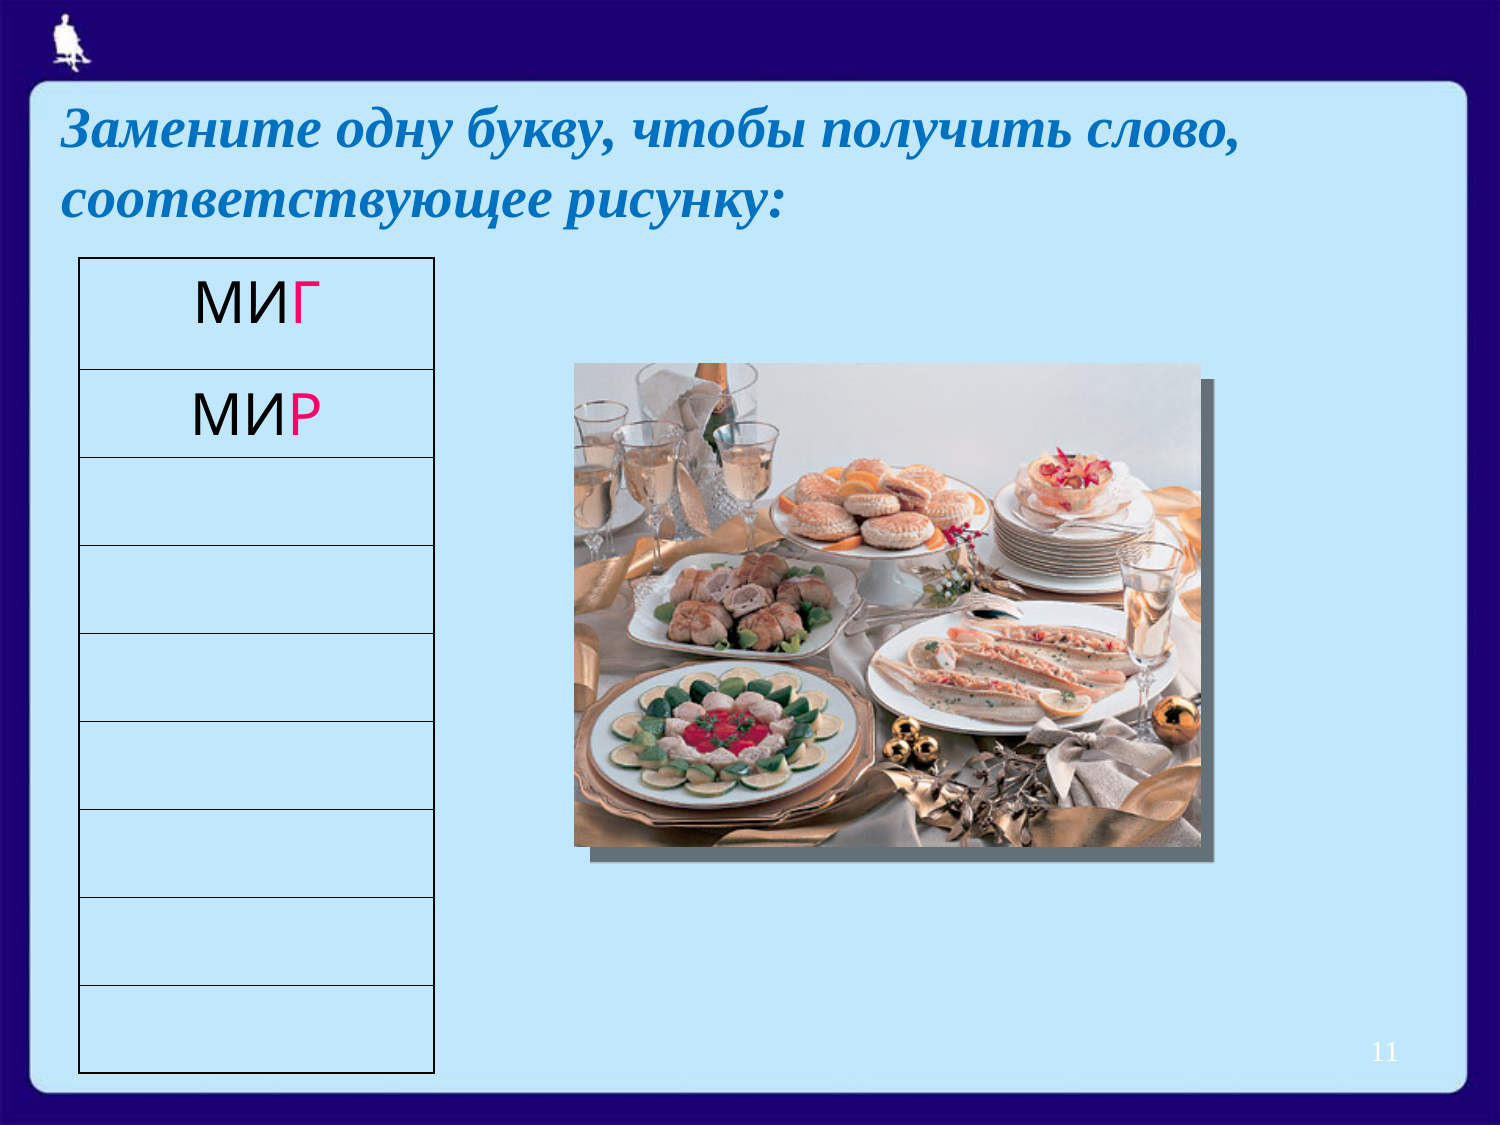

Замените одну букву, чтобы получить слово, соответствующее рисунку:
| МИГ |
| --- |
| МИР |
| |
| |
| |
| |
| |
| |
| |